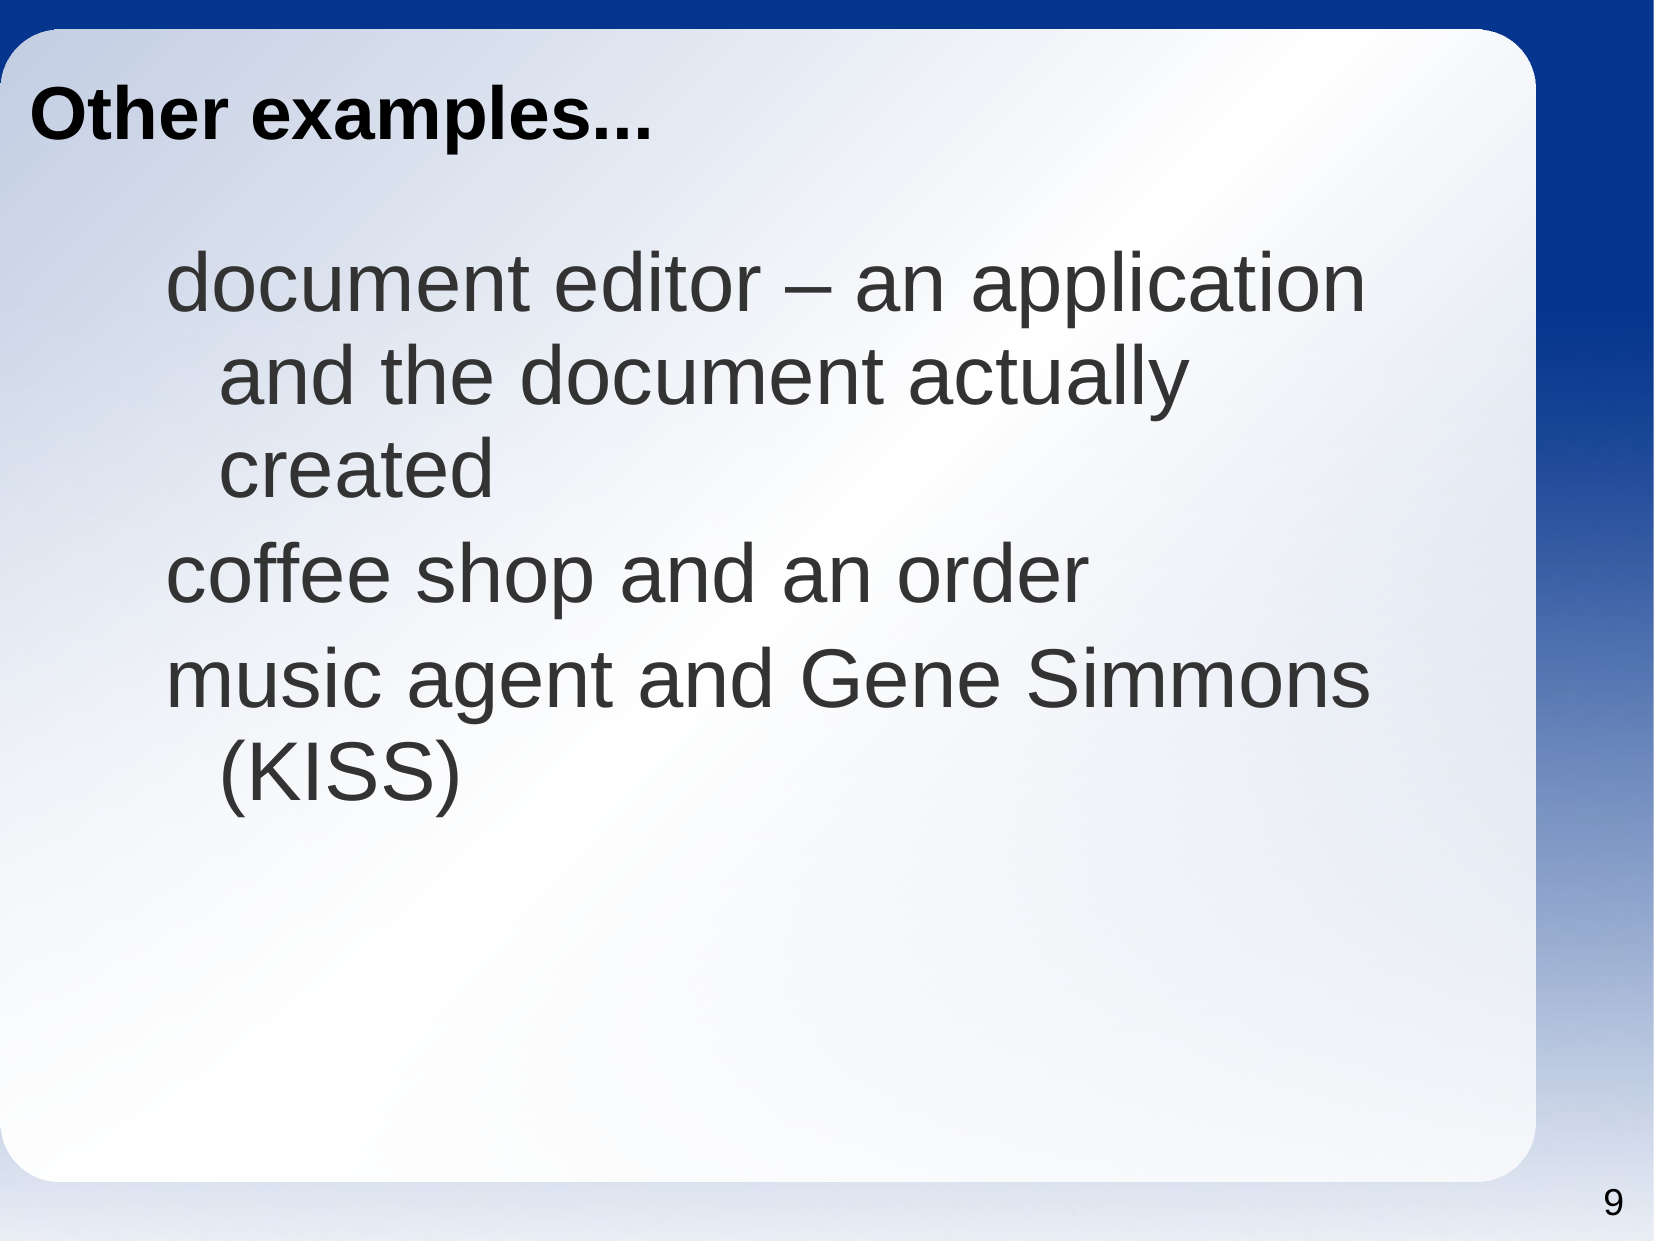

# Other examples...
document editor – an application and the document actually created
coffee shop and an order
music agent and Gene Simmons (KISS)
9